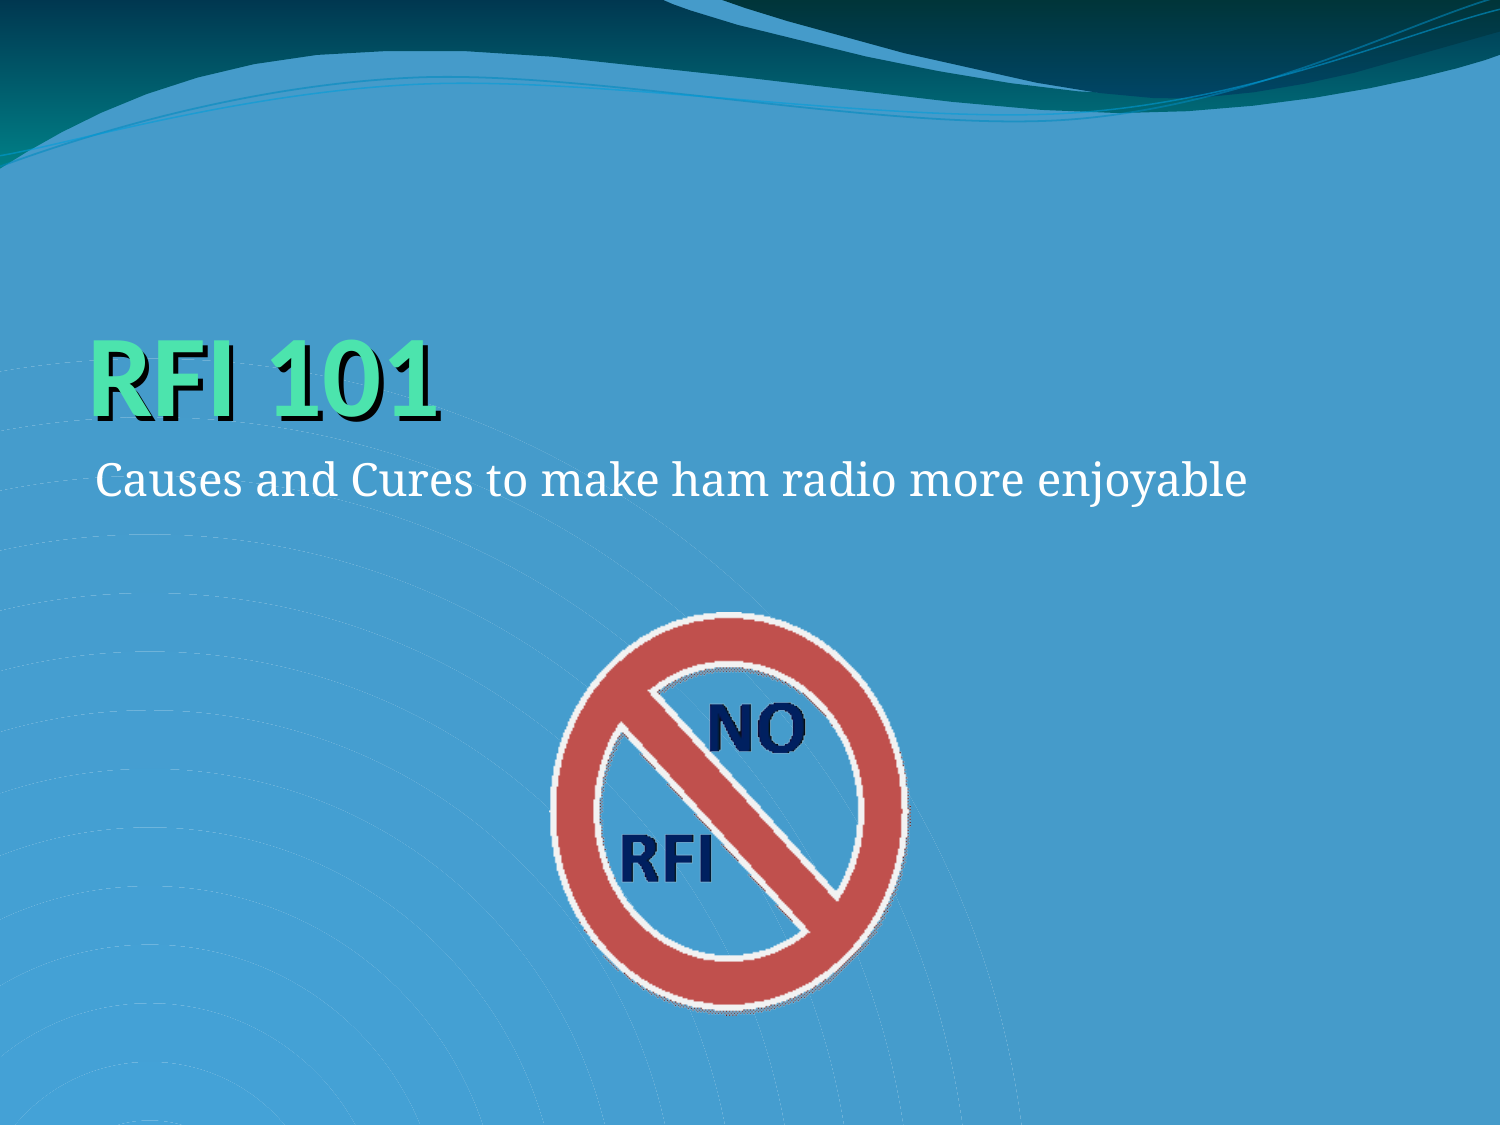

# RFI 101
Causes and Cures to make ham radio more enjoyable